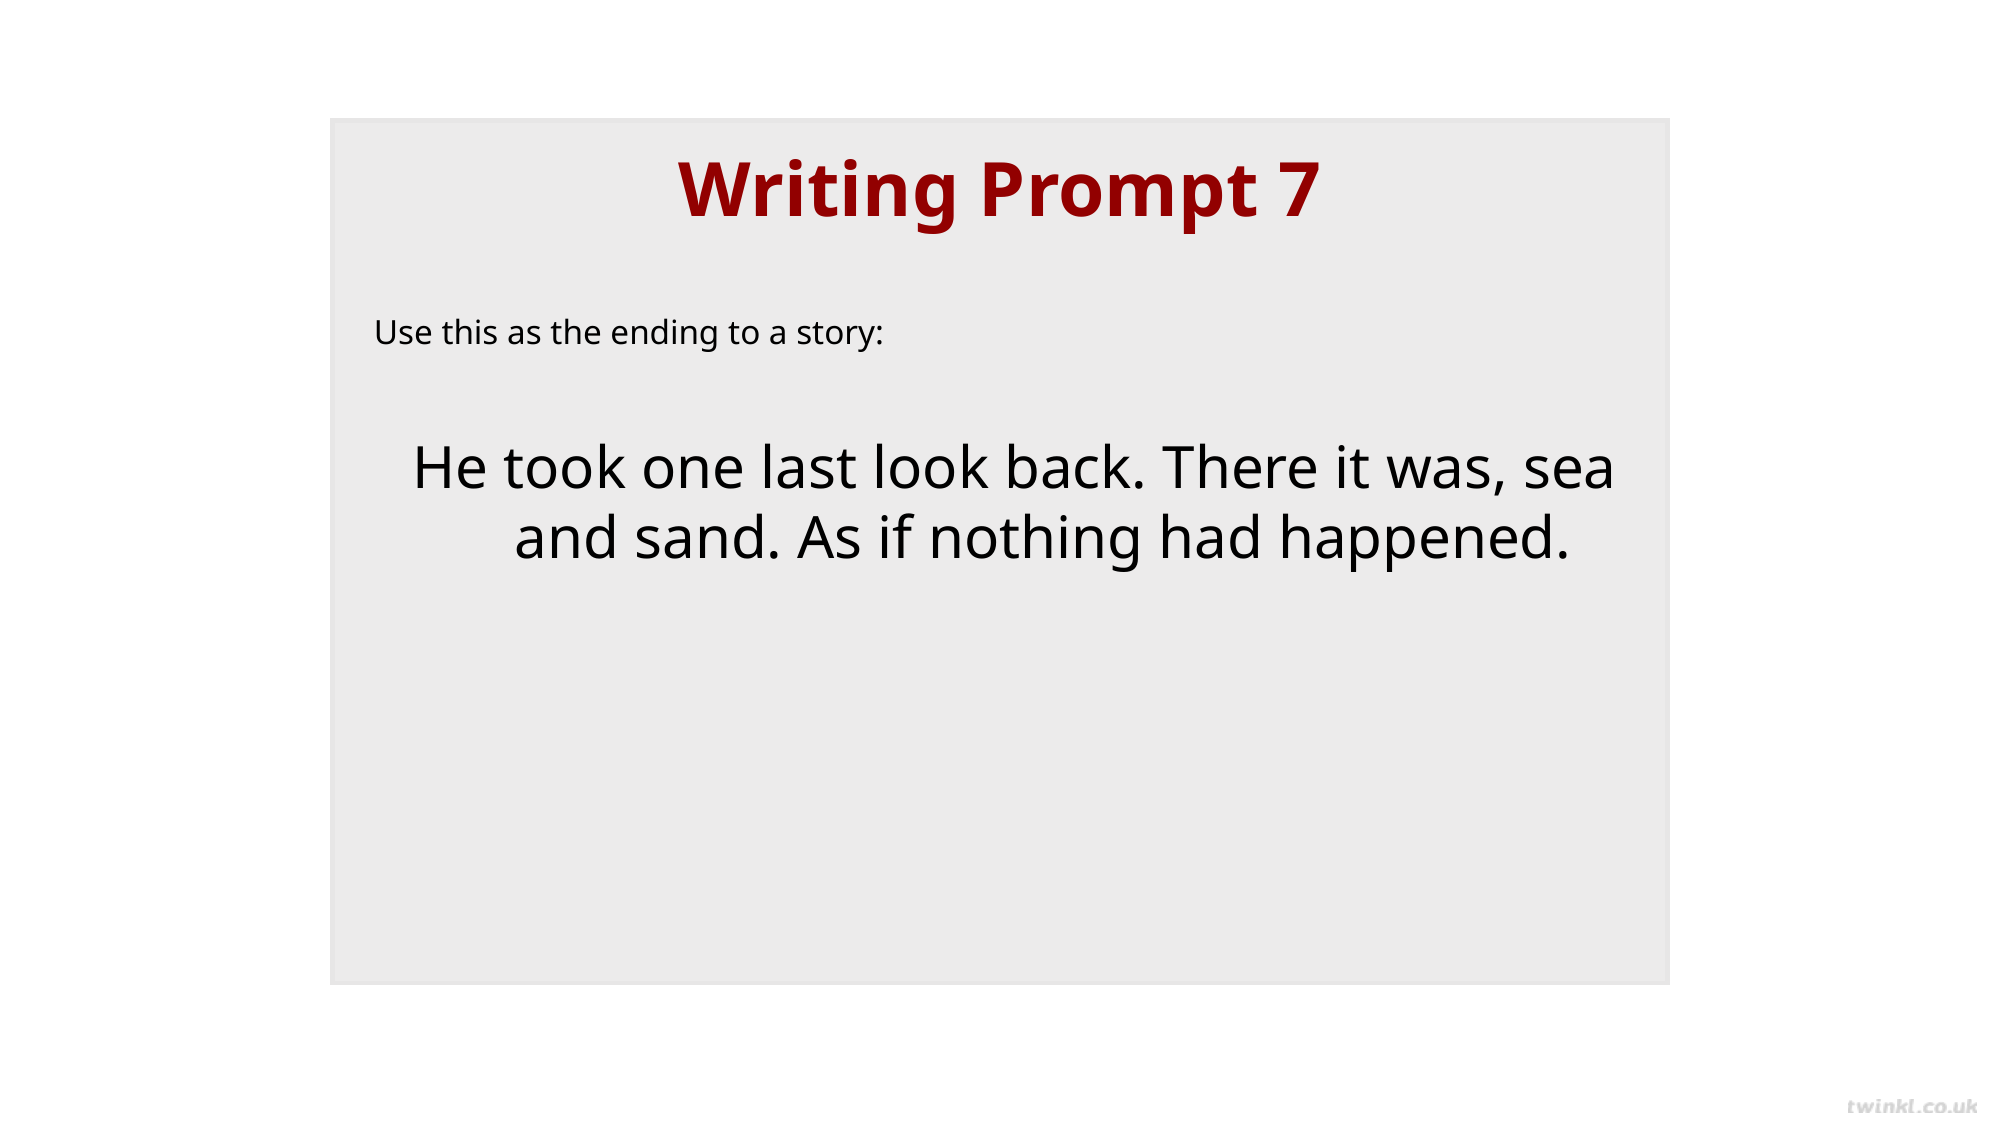

Writing Prompt 7
Use this as the ending to a story:
He took one last look back. There it was, sea
and sand. As if nothing had happened.